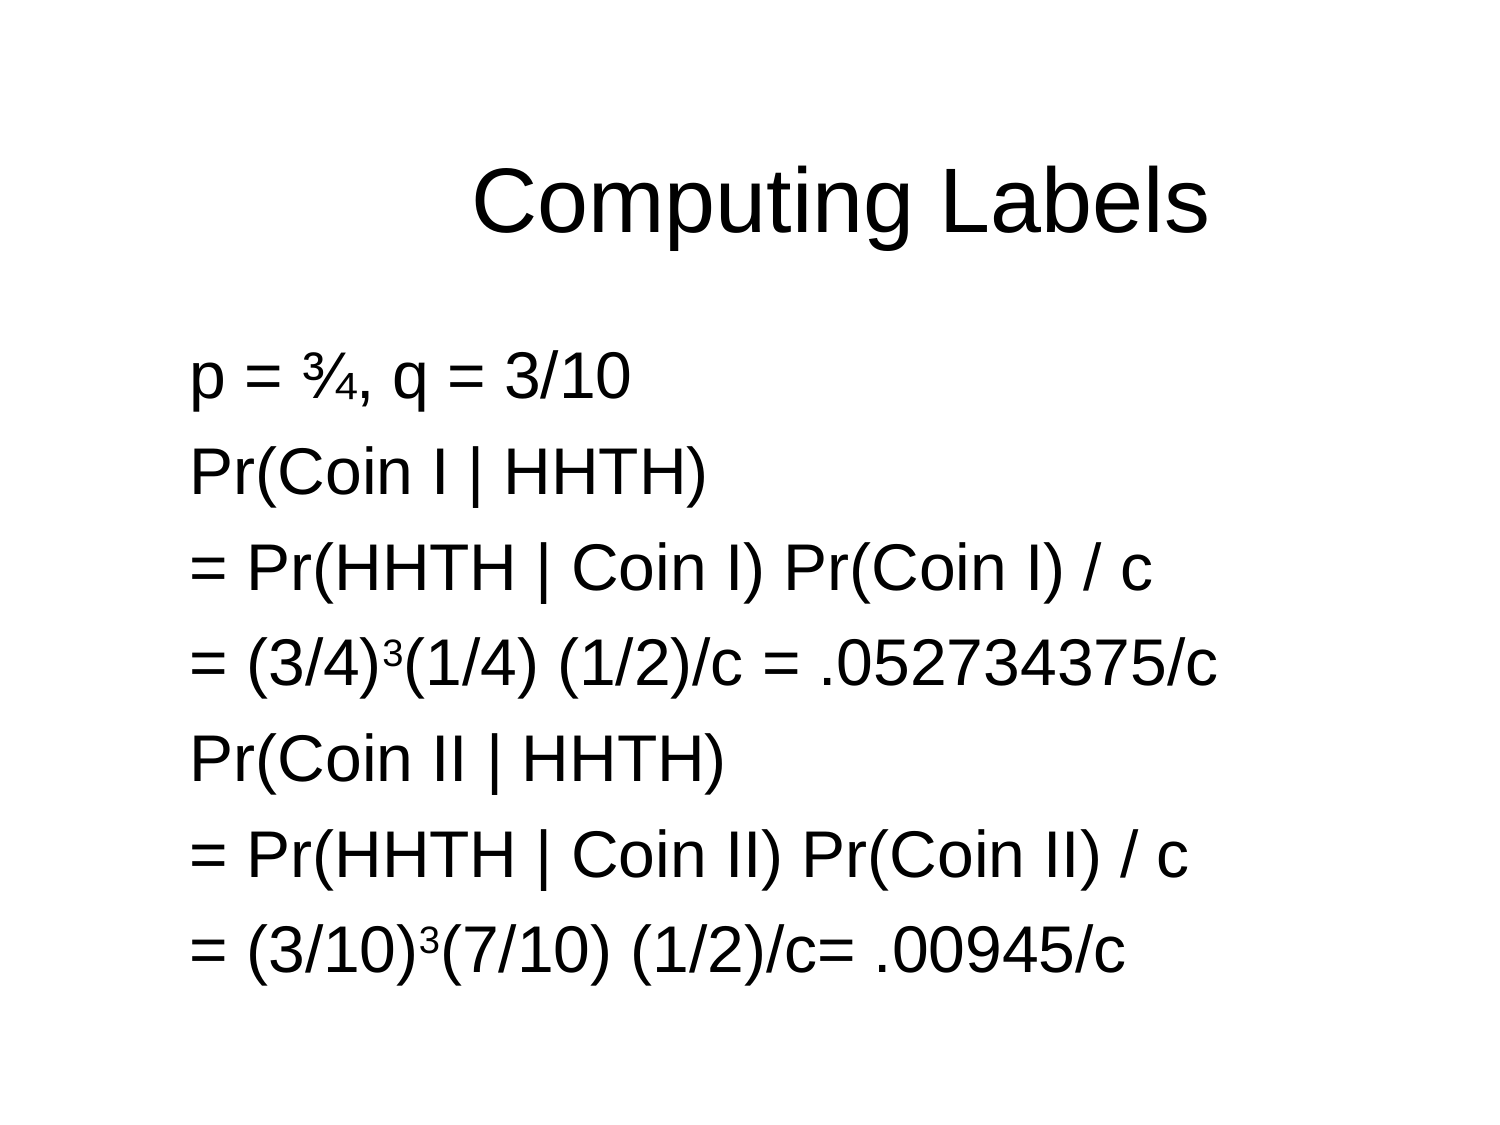

# Computing Labels
p = ¾, q = 3/10
Pr(Coin I | HHTH)
= Pr(HHTH | Coin I) Pr(Coin I) / c
= (3/4)3(1/4) (1/2)/c = .052734375/c
Pr(Coin II | HHTH)
= Pr(HHTH | Coin II) Pr(Coin II) / c
= (3/10)3(7/10) (1/2)/c= .00945/c